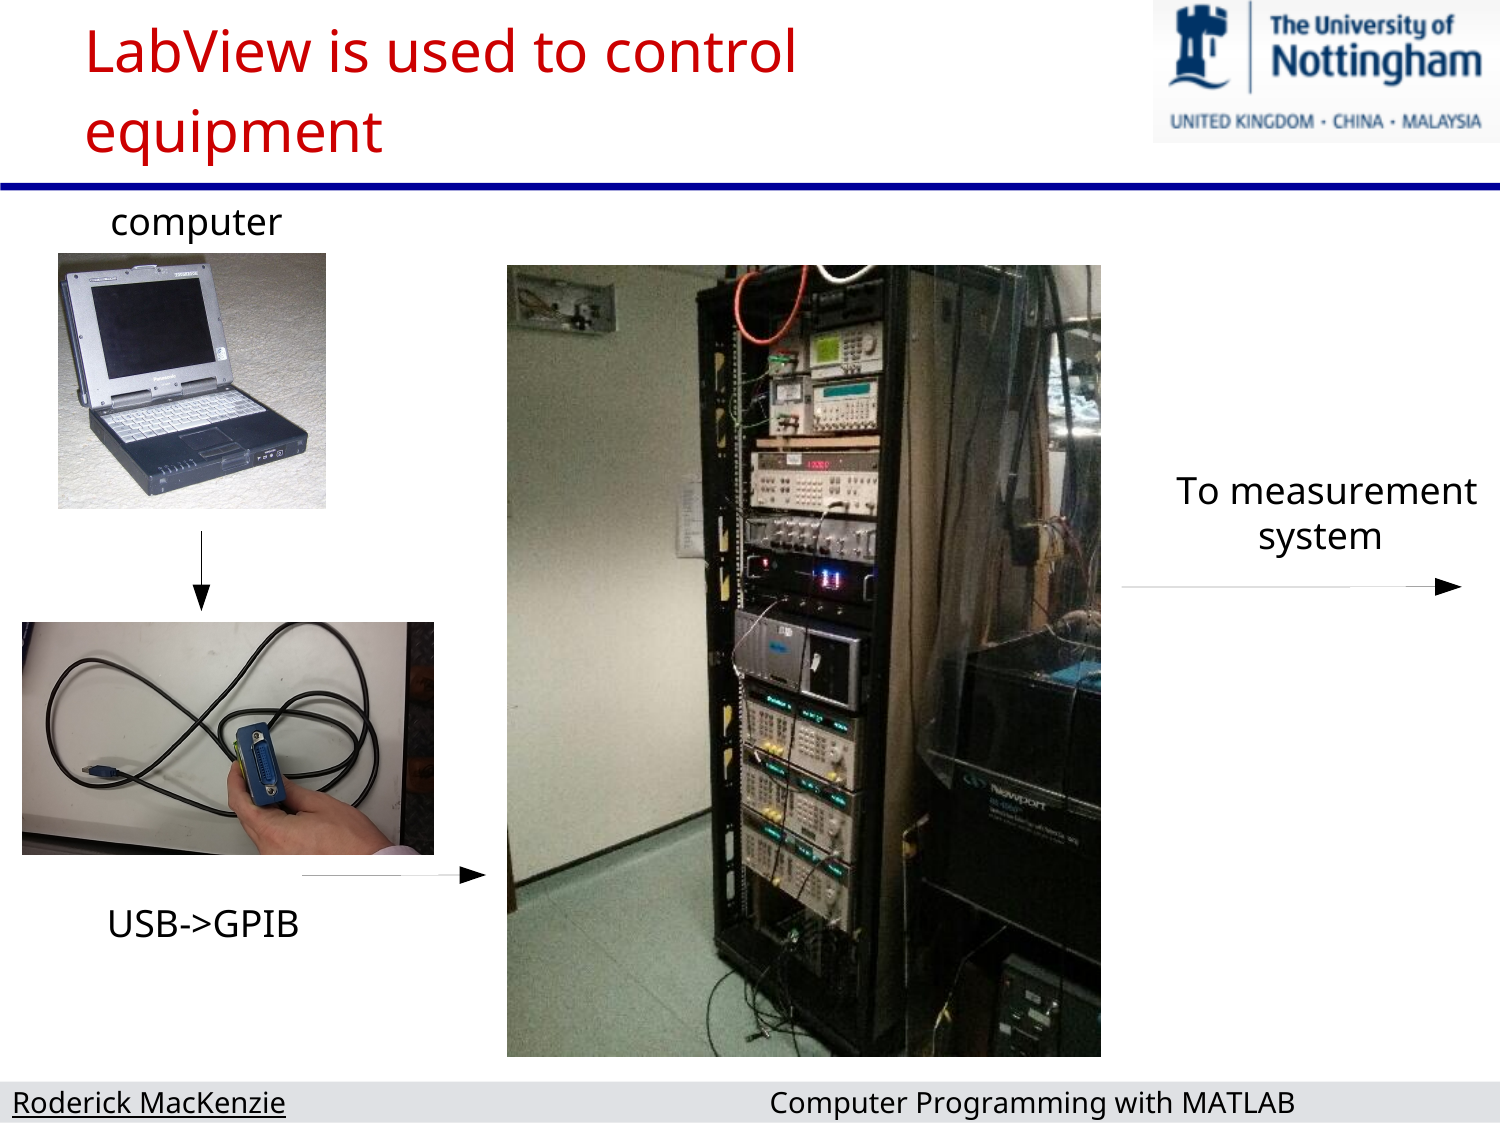

# LabView is used to control equipment
computer
To measurement system
USB->GPIB